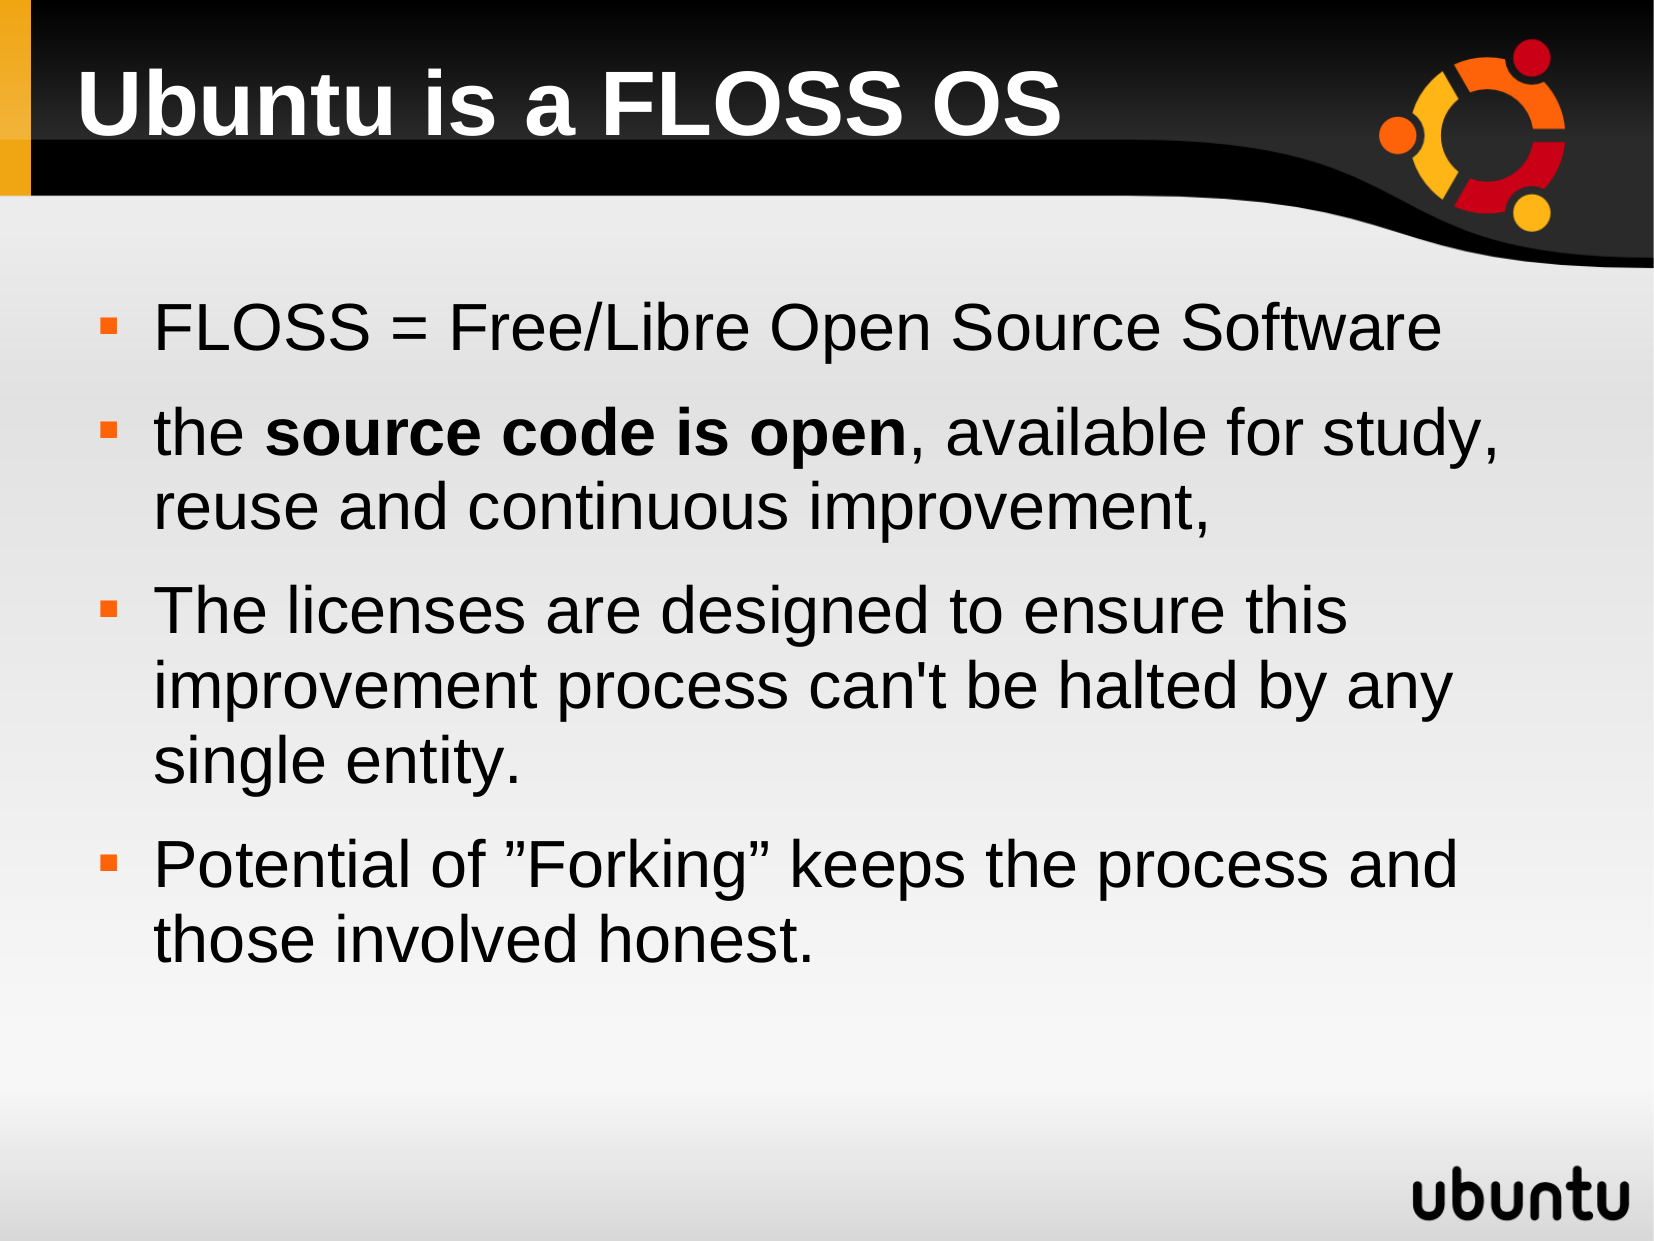

# Ubuntu is a FLOSS OS
FLOSS = Free/Libre Open Source Software
the source code is open, available for study, reuse and continuous improvement,
The licenses are designed to ensure this improvement process can't be halted by any single entity.
Potential of ”Forking” keeps the process and those involved honest.